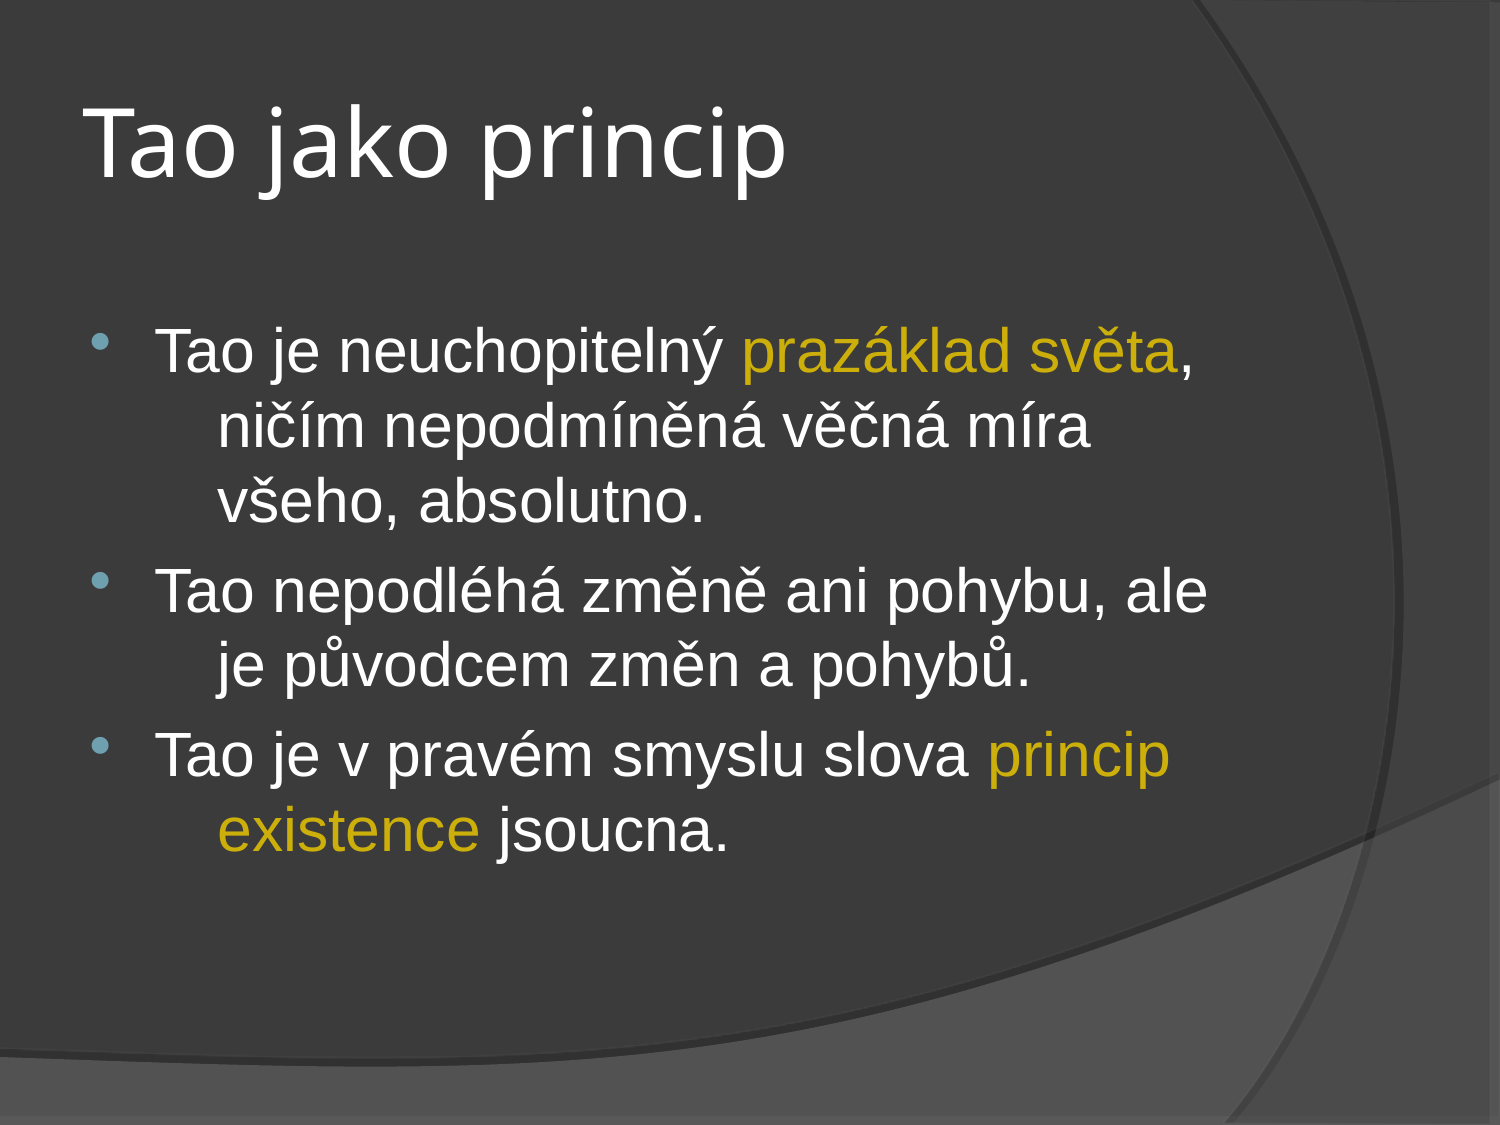

# Tao jako princip
Tao je neuchopitelný prazáklad světa, ničím nepodmíněná věčná míra všeho, absolutno.
Tao nepodléhá změně ani pohybu, ale je původcem změn a pohybů.
Tao je v pravém smyslu slova princip existence jsoucna.